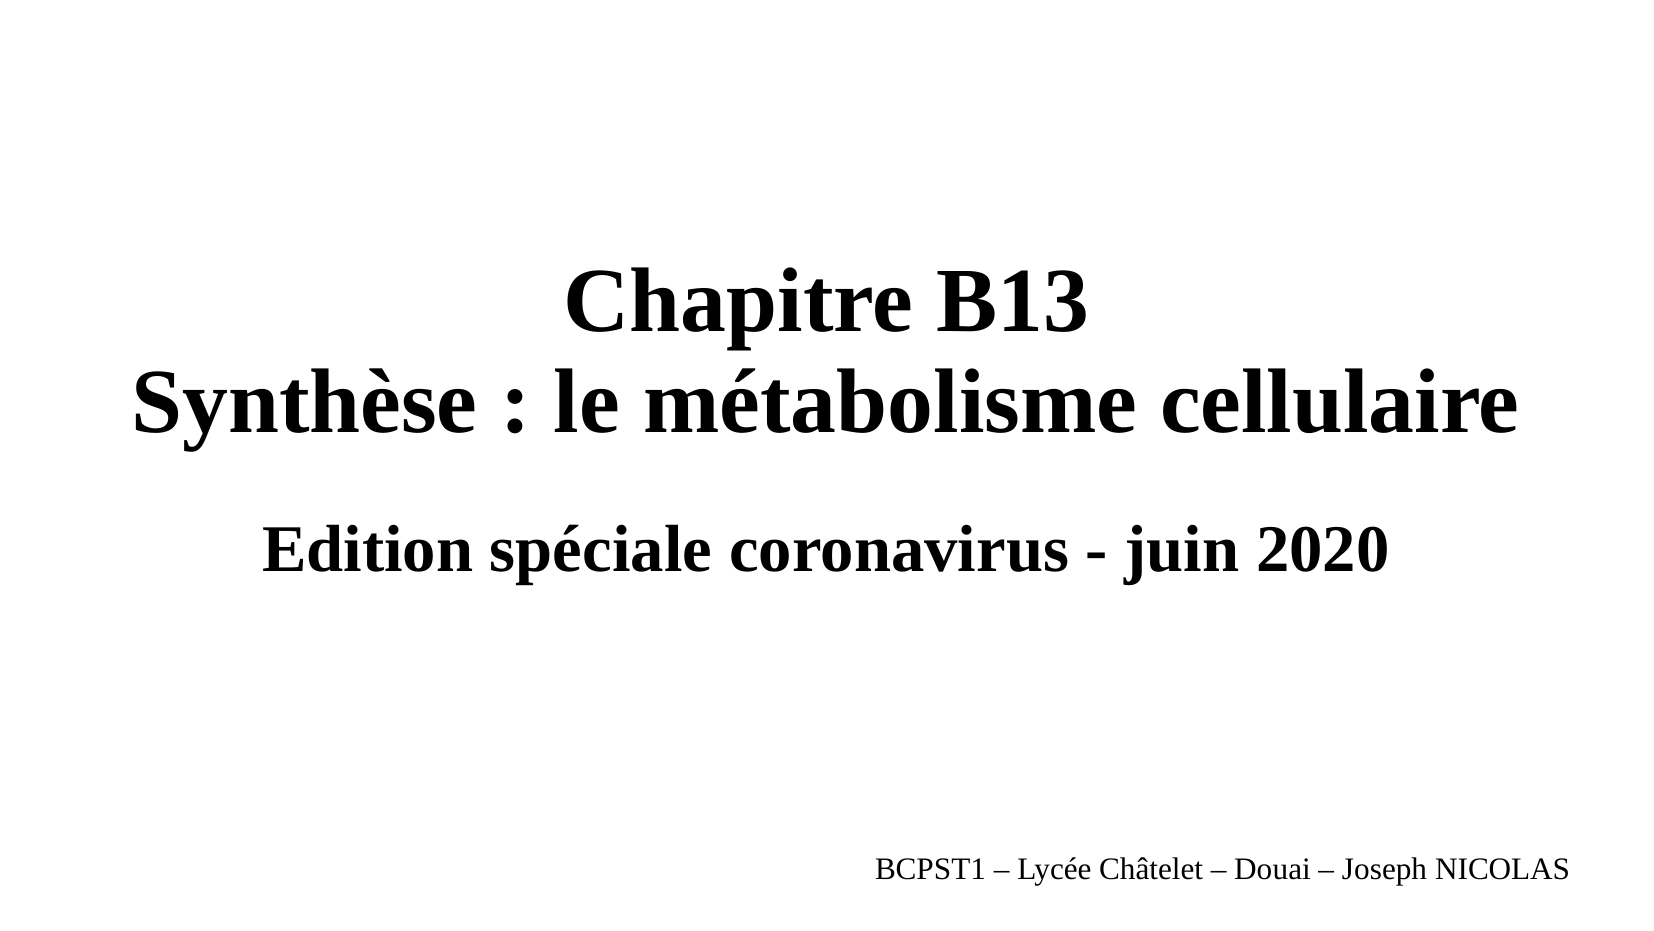

# Chapitre B13 Synthèse : le métabolisme cellulaire
Edition spéciale coronavirus - juin 2020
BCPST1 – Lycée Châtelet – Douai – Joseph NICOLAS